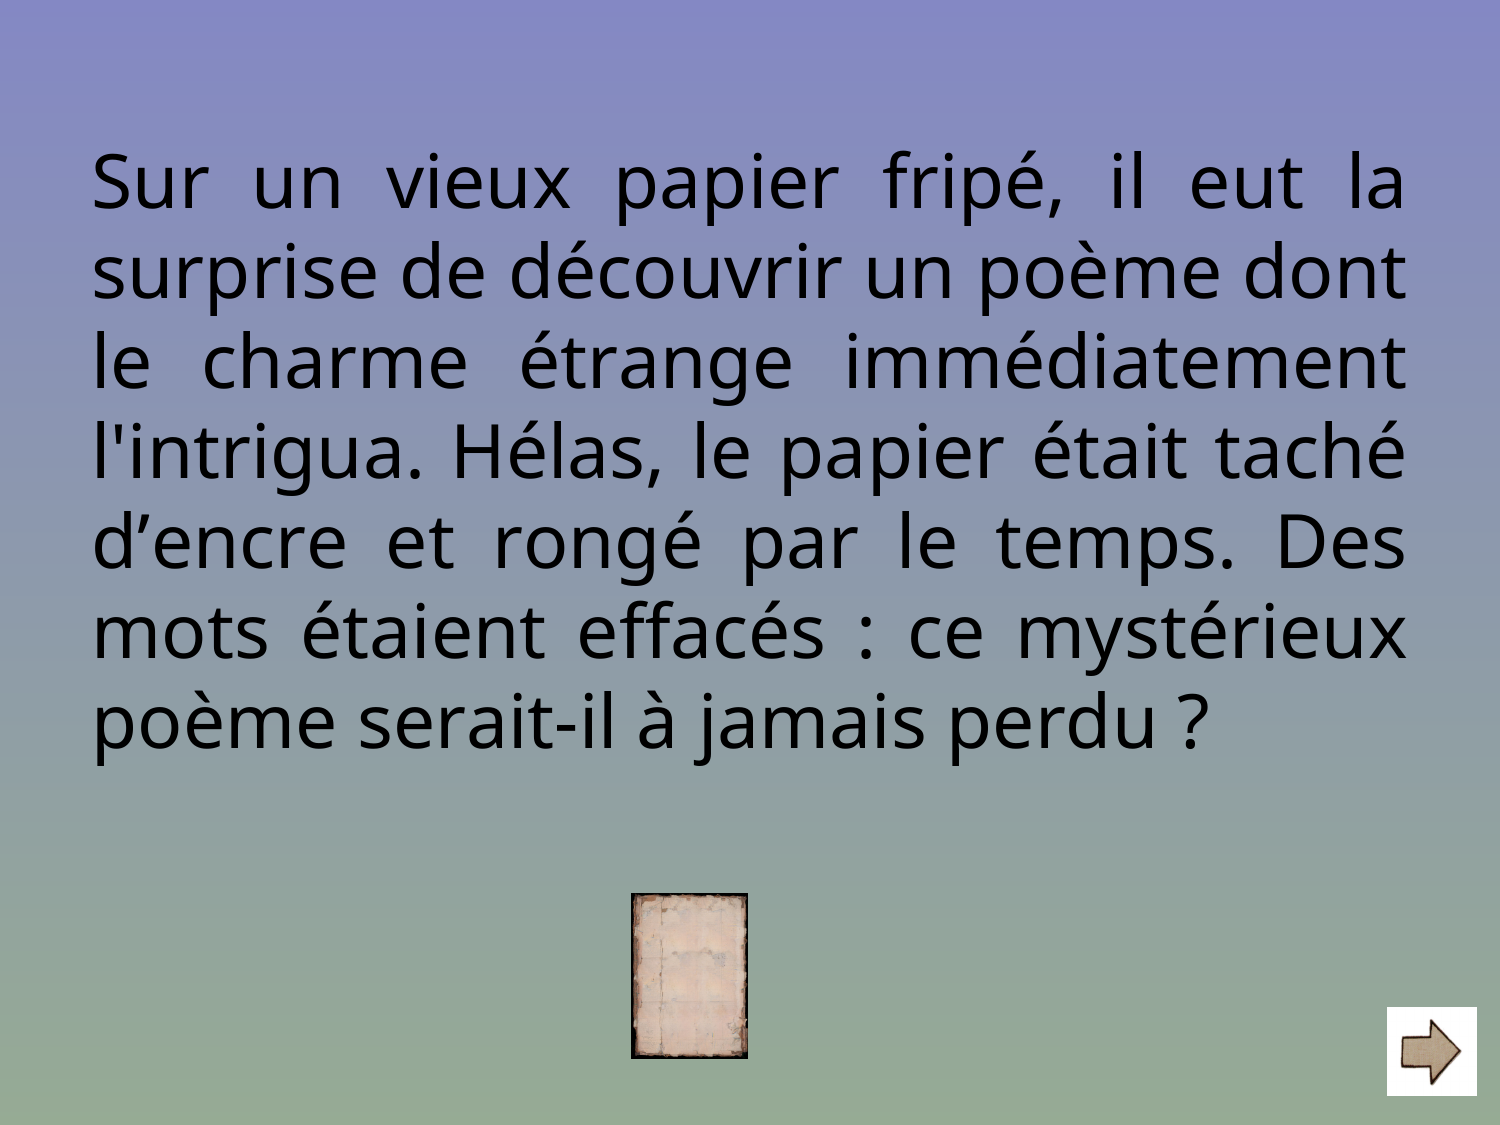

Sur un vieux papier fripé, il eut la surprise de découvrir un poème dont le charme étrange immédiatement l'intrigua. Hélas, le papier était taché d’encre et rongé par le temps. Des mots étaient effacés : ce mystérieux poème serait-il à jamais perdu ?